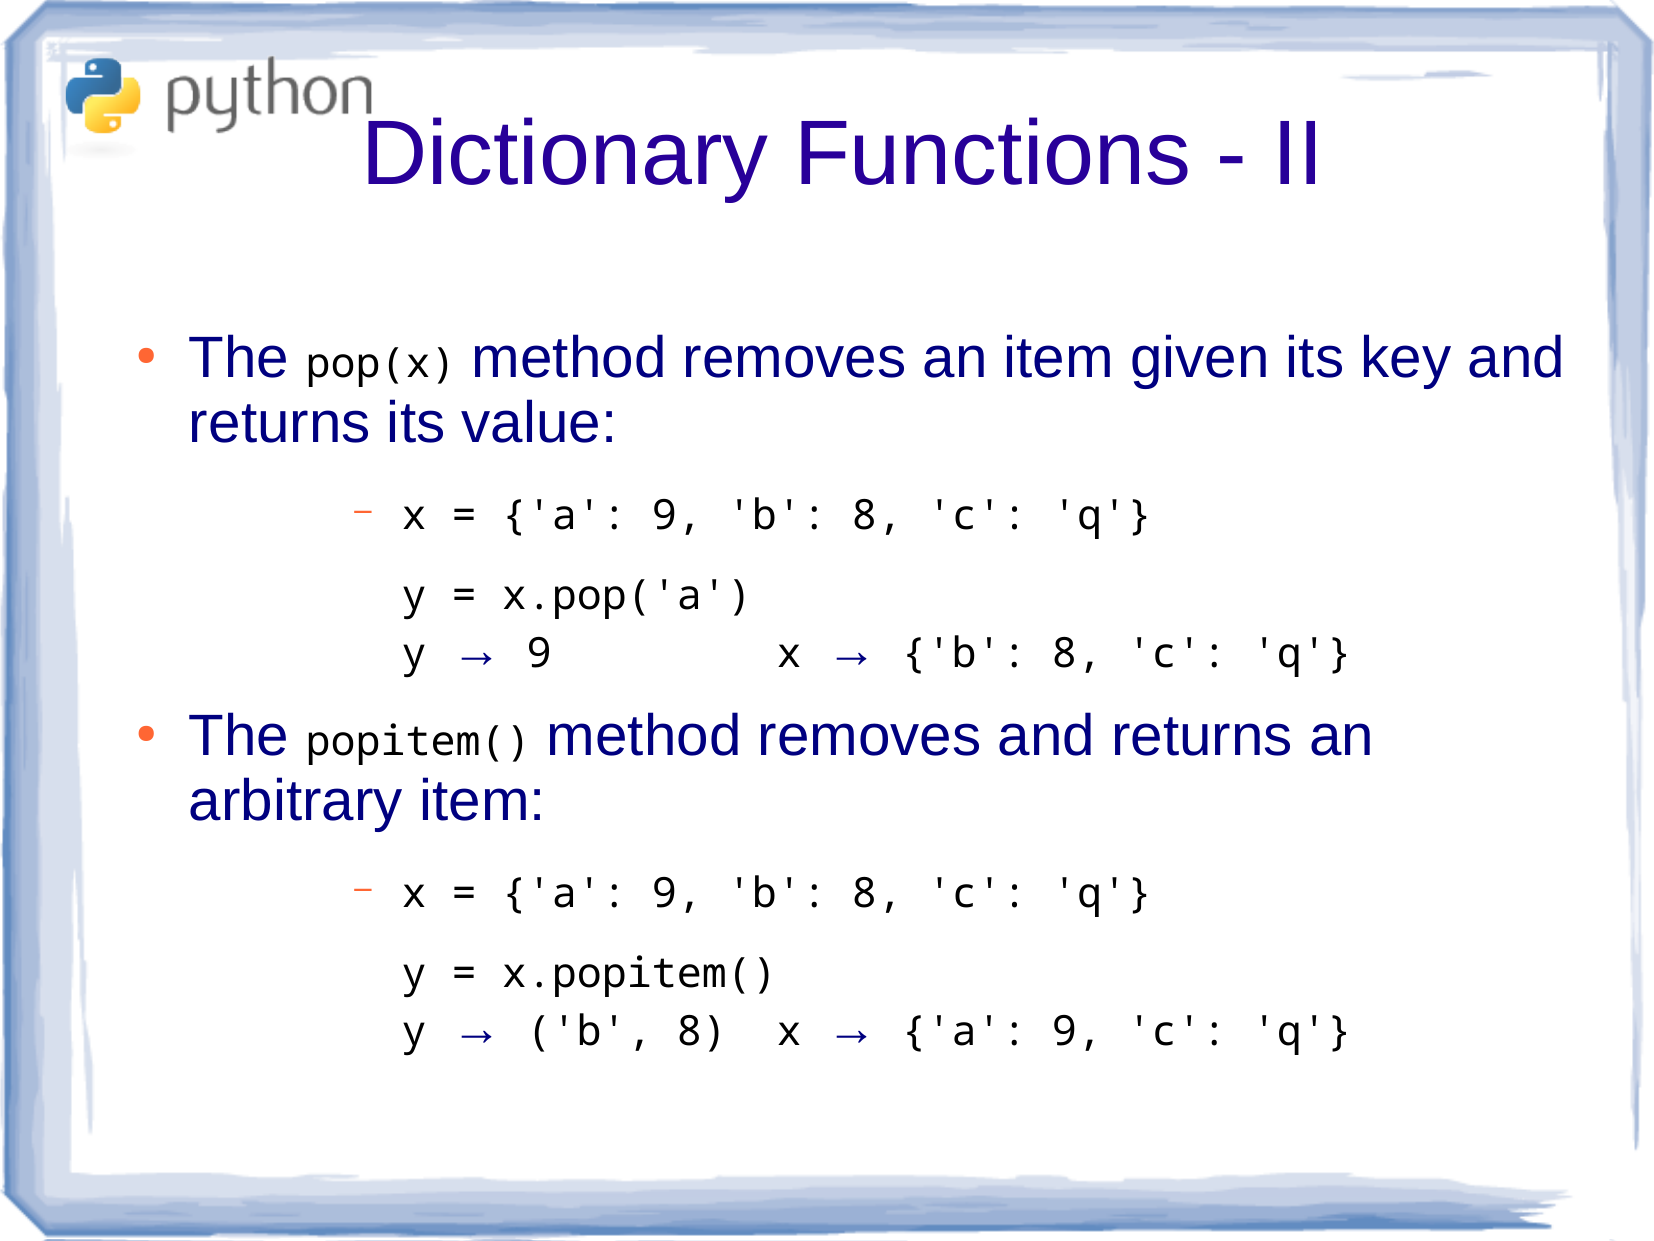

# Dictionary Functions - II
The pop(x) method removes an item given its key and returns its value:
x = {'a': 9, 'b': 8, 'c': 'q'}
y = x.pop('a')
y → 9 			x → {'b': 8, 'c': 'q'}
The popitem() method removes and returns an arbitrary item:
x = {'a': 9, 'b': 8, 'c': 'q'}
y = x.popitem()
y → ('b', 8)	x → {'a': 9, 'c': 'q'}